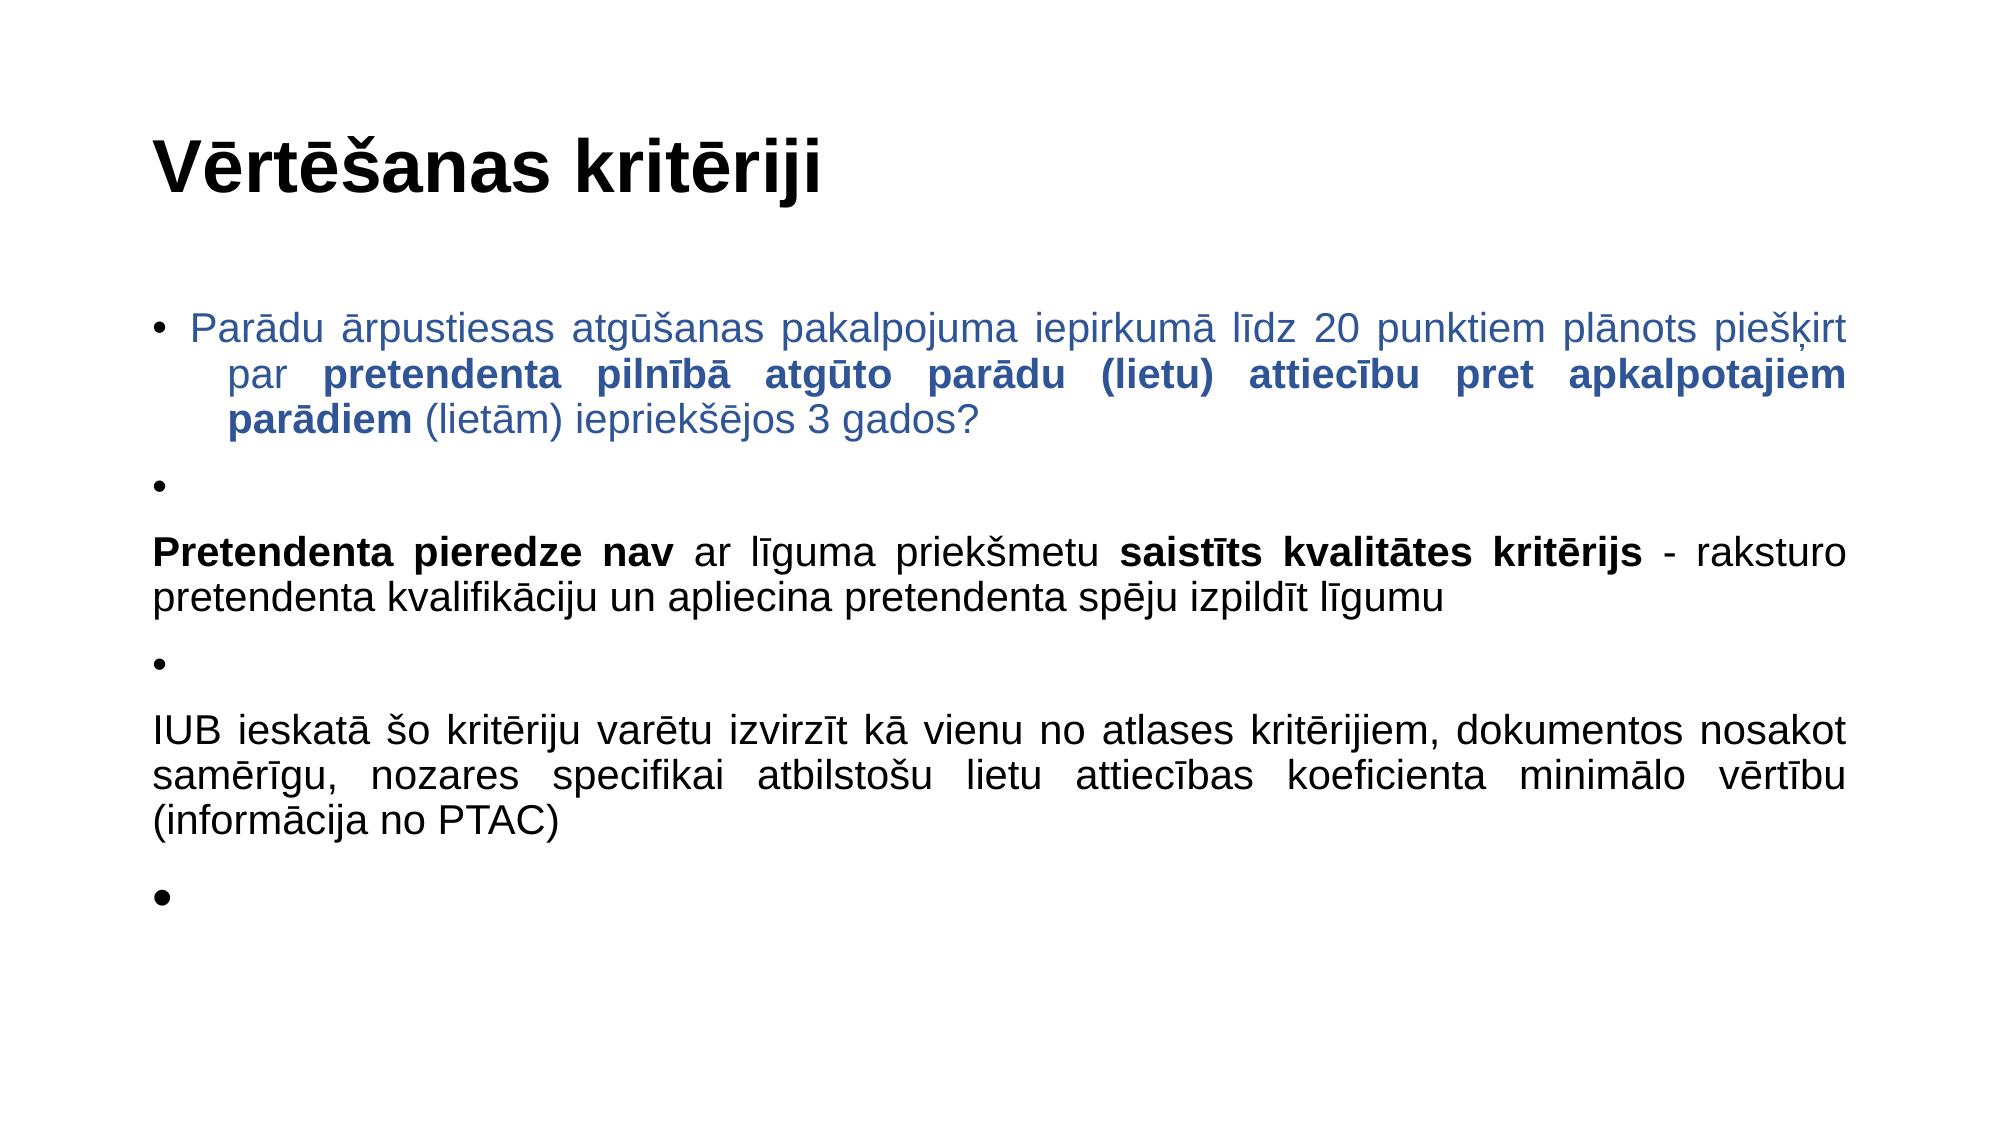

# Vērtēšanas kritēriji
Parādu ārpustiesas atgūšanas pakalpojuma iepirkumā līdz 20 punktiem plānots piešķirt par pretendenta pilnībā atgūto parādu (lietu) attiecību pret apkalpotajiem parādiem (lietām) iepriekšējos 3 gados?
Pretendenta pieredze nav ar līguma priekšmetu saistīts kvalitātes kritērijs - raksturo pretendenta kvalifikāciju un apliecina pretendenta spēju izpildīt līgumu
IUB ieskatā šo kritēriju varētu izvirzīt kā vienu no atlases kritērijiem, dokumentos nosakot samērīgu, nozares specifikai atbilstošu lietu attiecības koeficienta minimālo vērtību (informācija no PTAC)